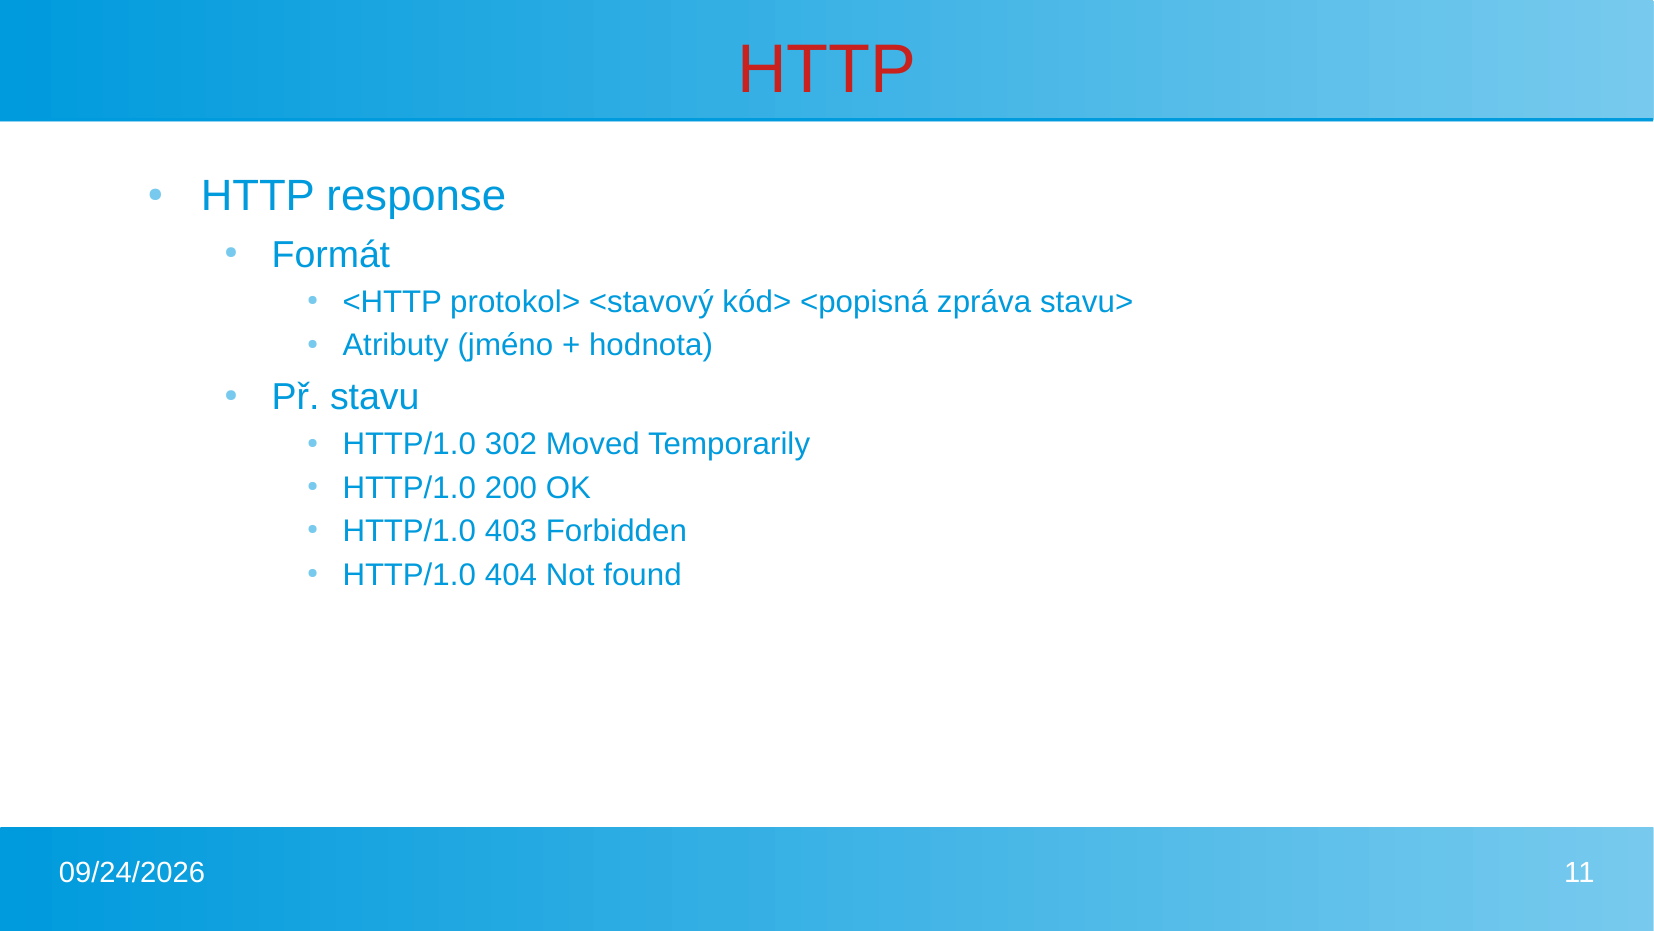

# HTTP
HTTP response
Formát
<HTTP protokol> <stavový kód> <popisná zpráva stavu>
Atributy (jméno + hodnota)
Př. stavu
HTTP/1.0 302 Moved Temporarily
HTTP/1.0 200 OK
HTTP/1.0 403 Forbidden
HTTP/1.0 404 Not found
11